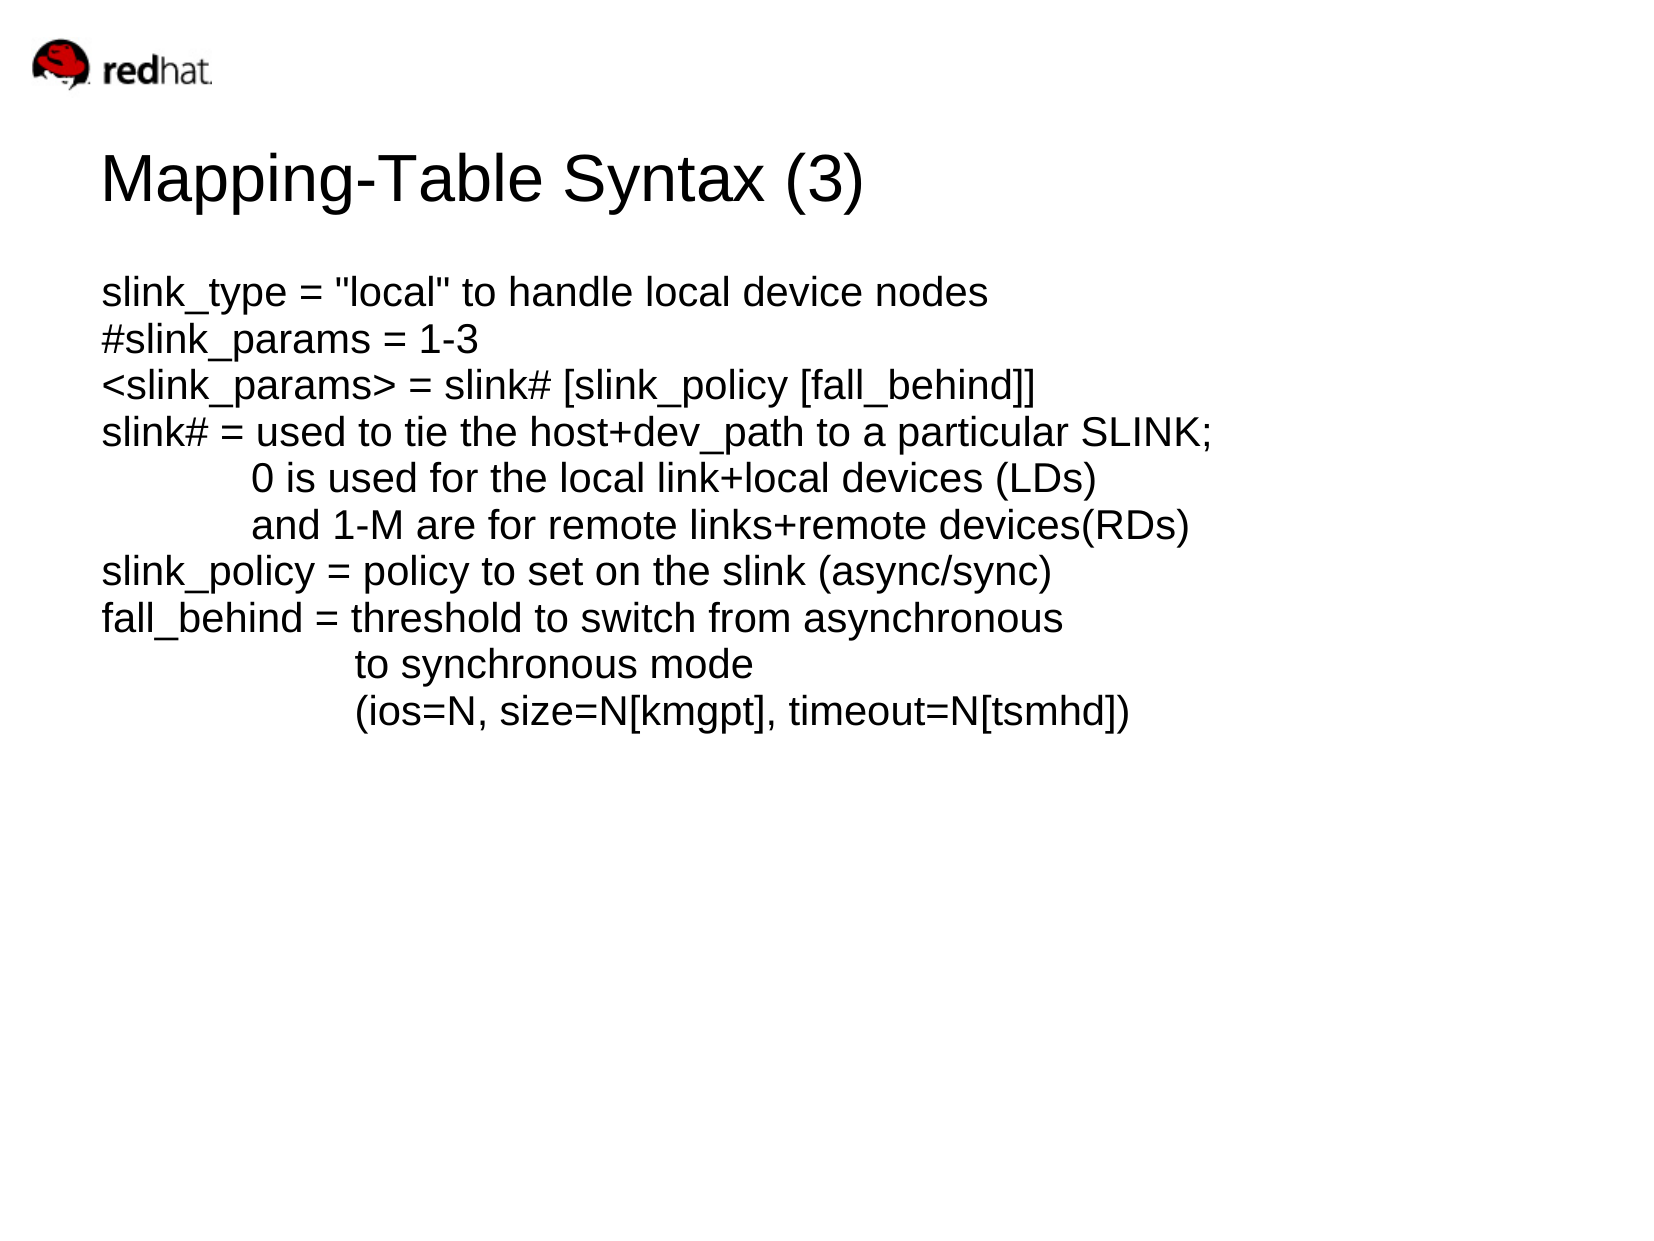

# Mapping-Table Syntax (3)
slink_type = "local" to handle local device nodes
#slink_params = 1-3
<slink_params> = slink# [slink_policy [fall_behind]]
slink# = used to tie the host+dev_path to a particular SLINK;
 0 is used for the local link+local devices (LDs)
 and 1-M are for remote links+remote devices(RDs)
slink_policy = policy to set on the slink (async/sync)
fall_behind = threshold to switch from asynchronous
 to synchronous mode
 (ios=N, size=N[kmgpt], timeout=N[tsmhd])